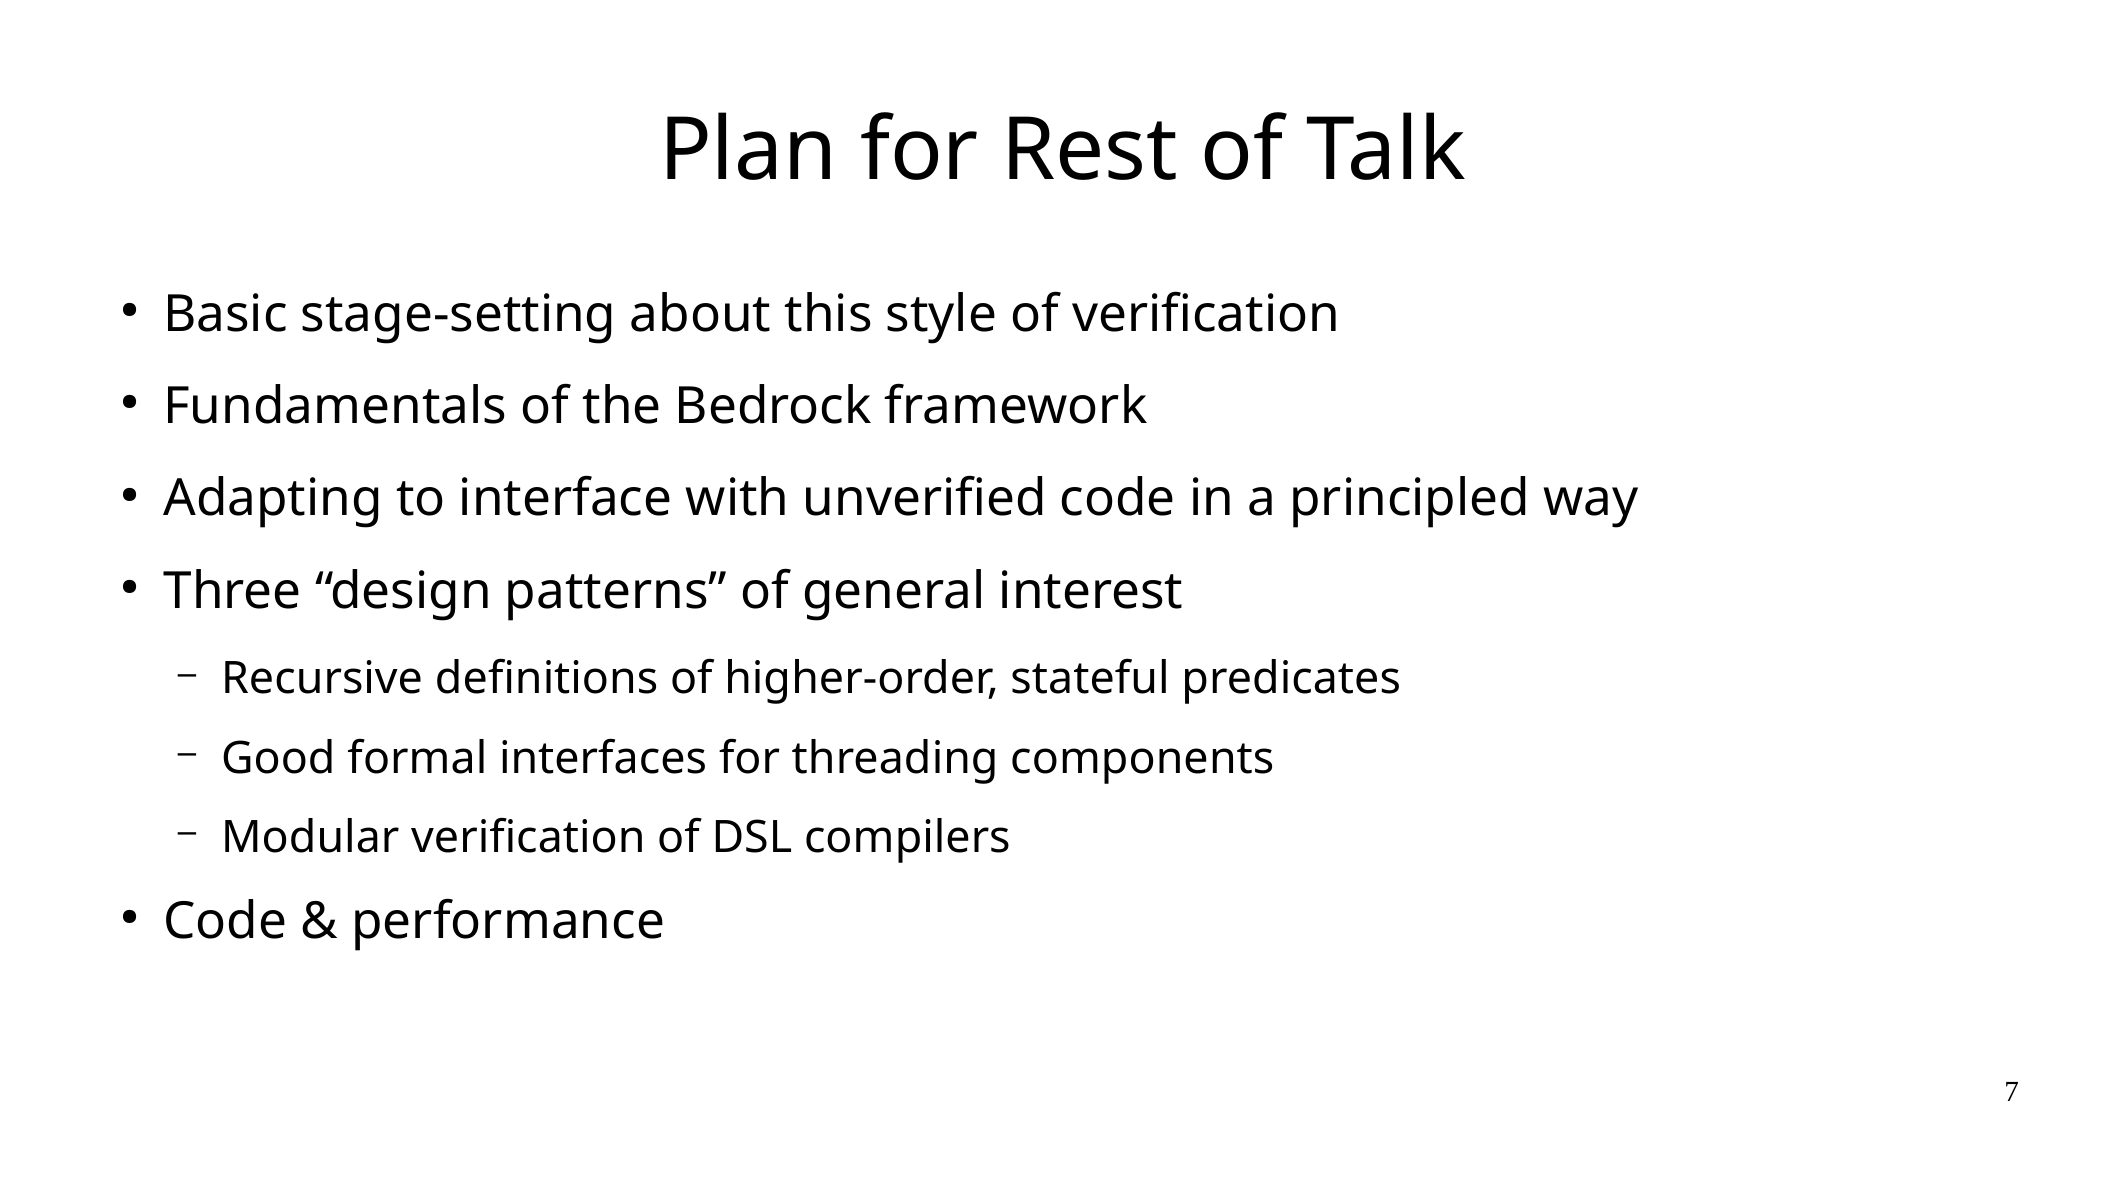

# Plan for Rest of Talk
Basic stage-setting about this style of verification
Fundamentals of the Bedrock framework
Adapting to interface with unverified code in a principled way
Three “design patterns” of general interest
Recursive definitions of higher-order, stateful predicates
Good formal interfaces for threading components
Modular verification of DSL compilers
Code & performance
7